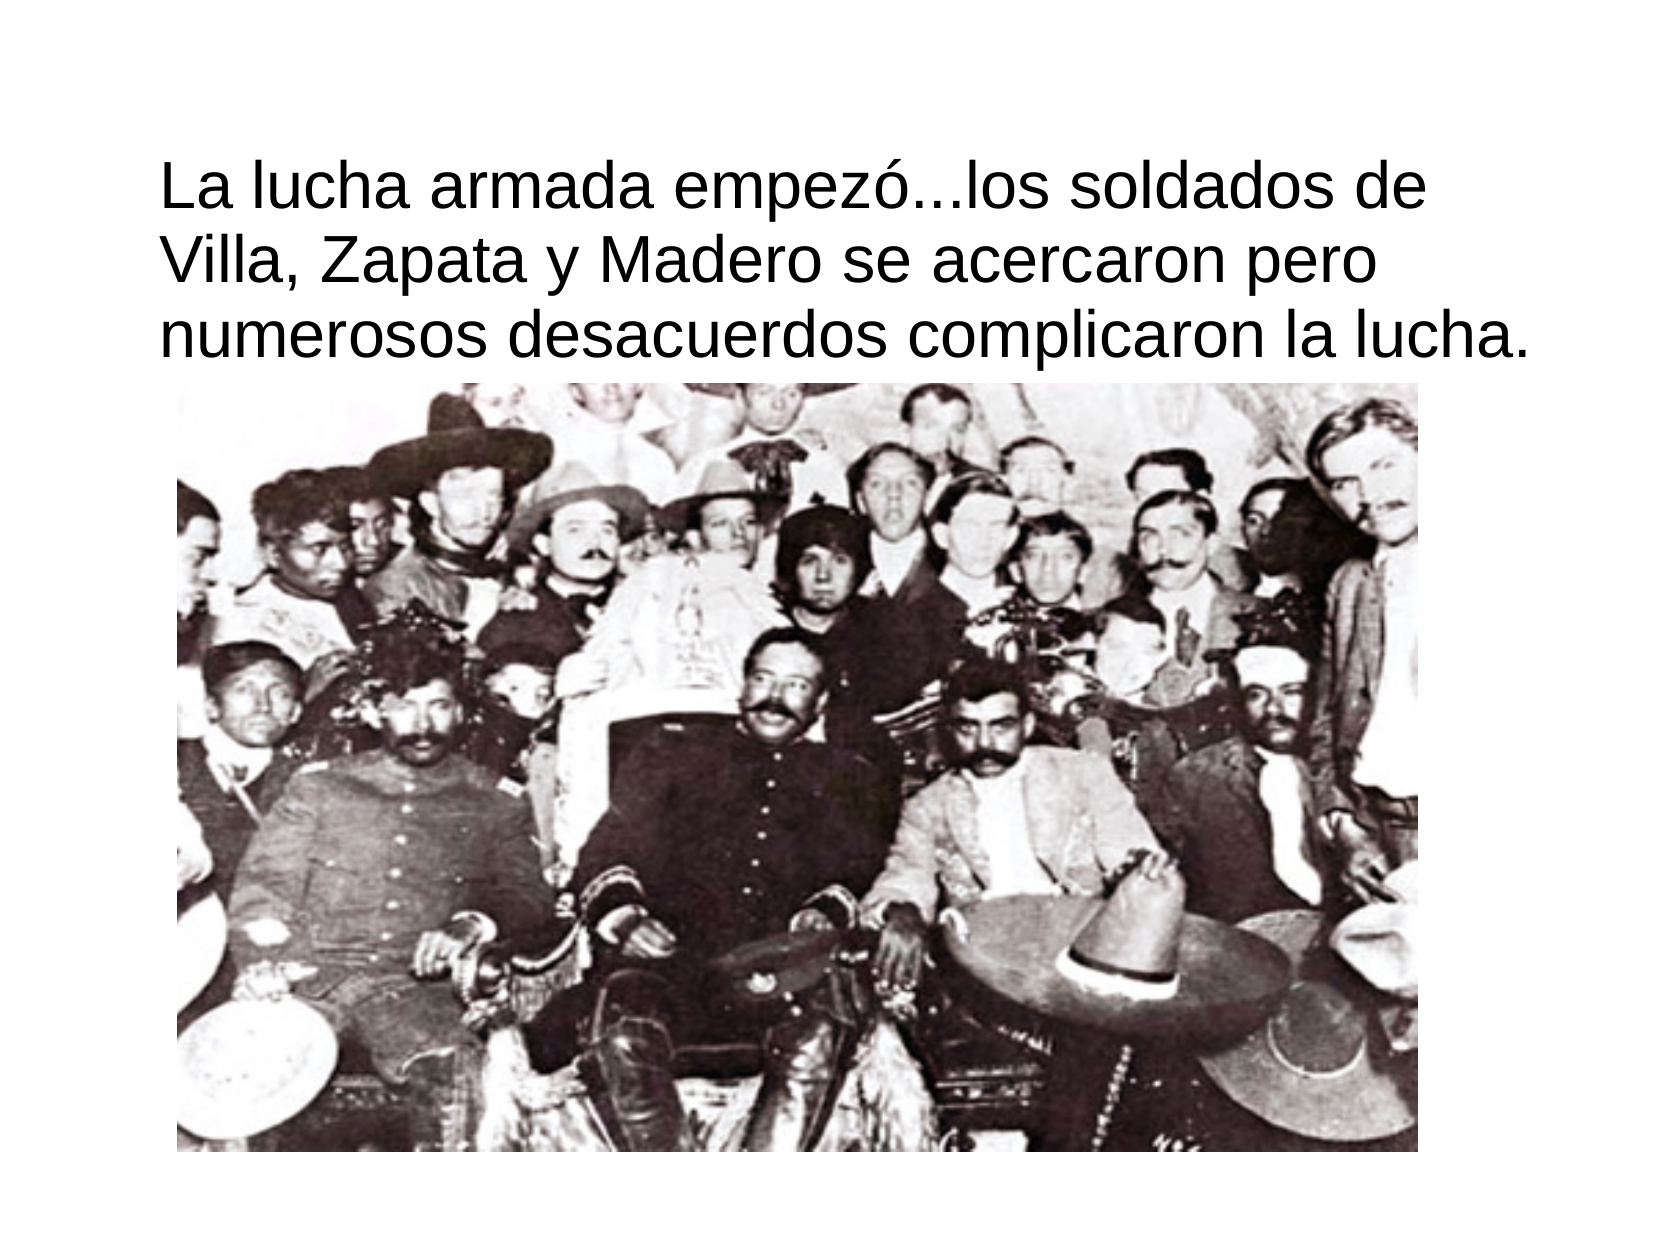

# La lucha armada empezó...los soldados de Villa, Zapata y Madero se acercaron pero numerosos desacuerdos complicaron la lucha.